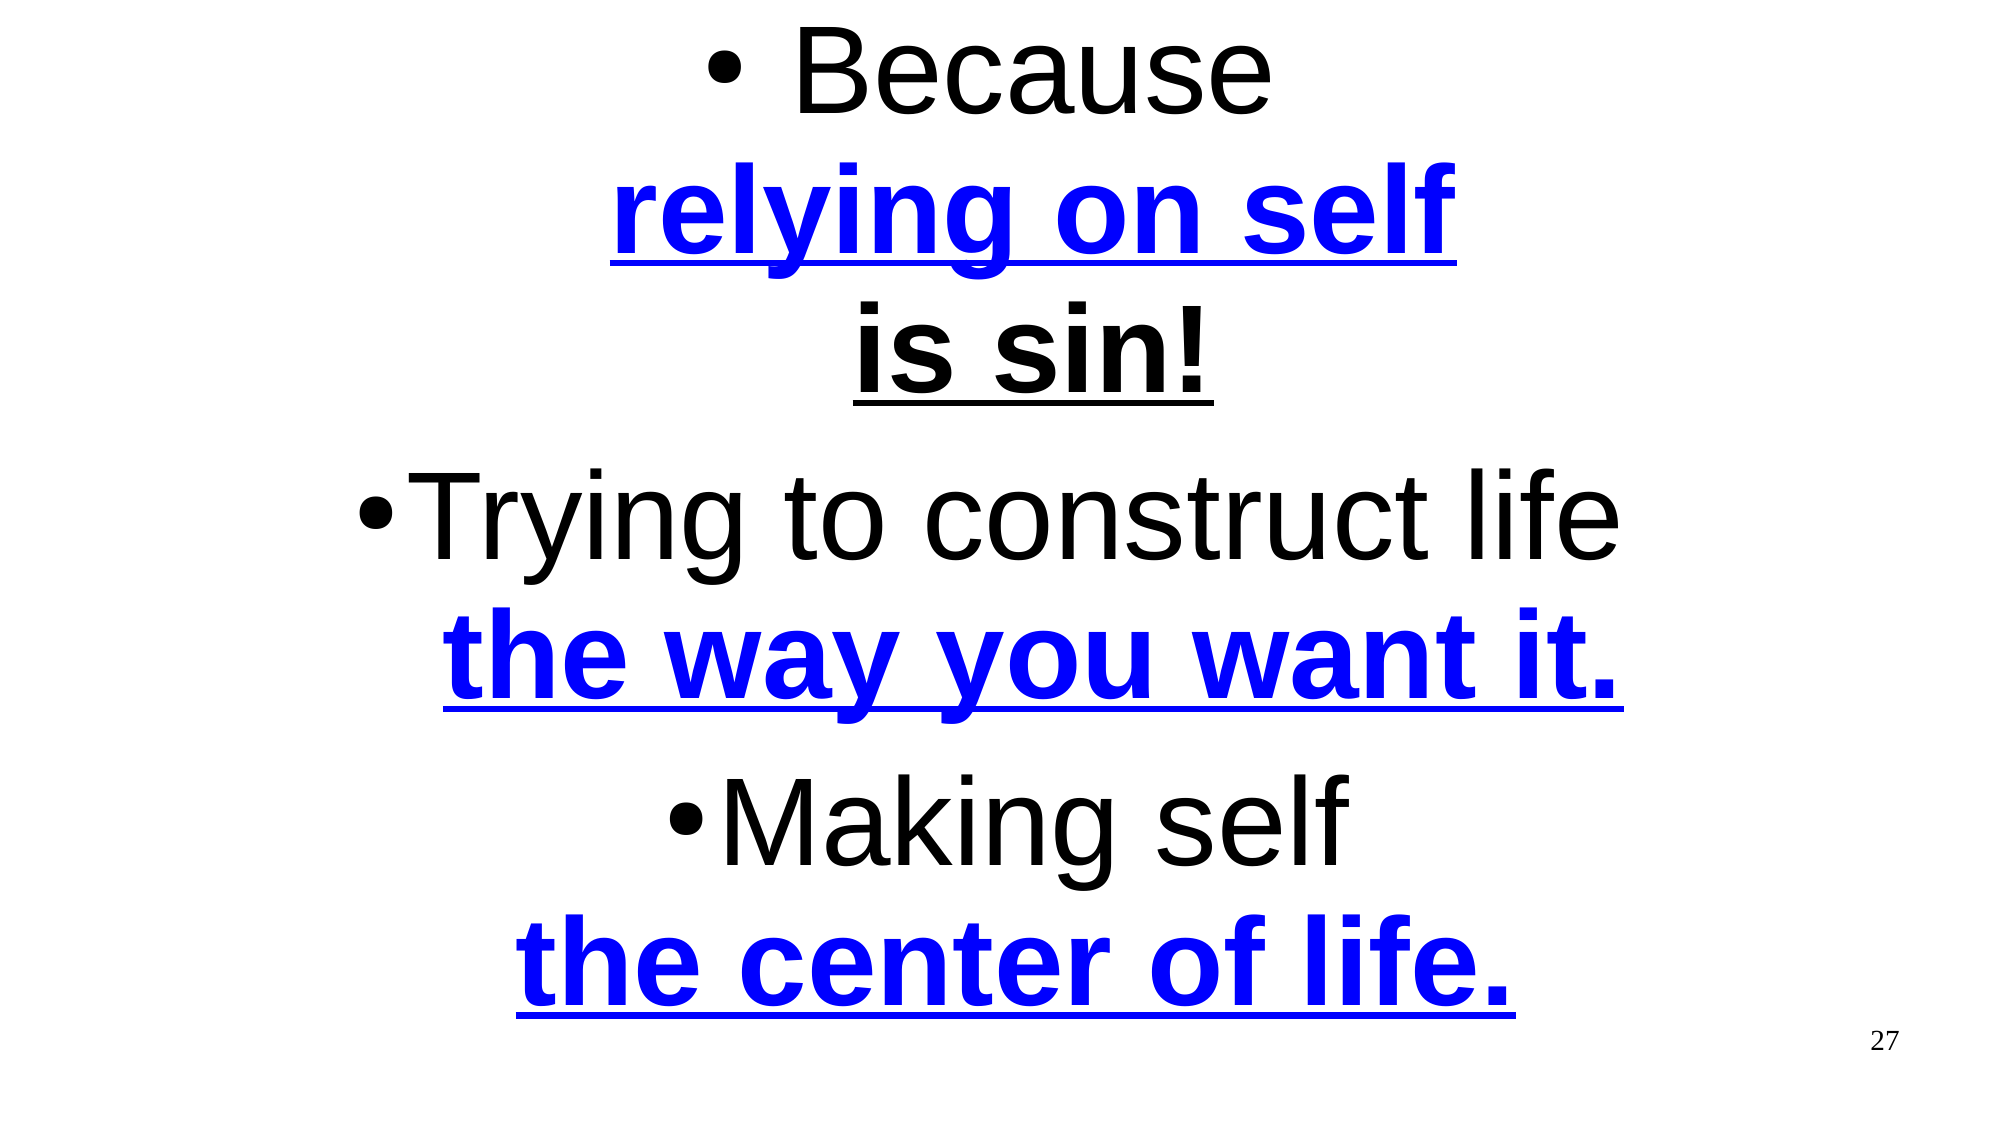

# Because relying on self is sin!
Trying to construct life
the way you want it.
Making self
the center of life.
27